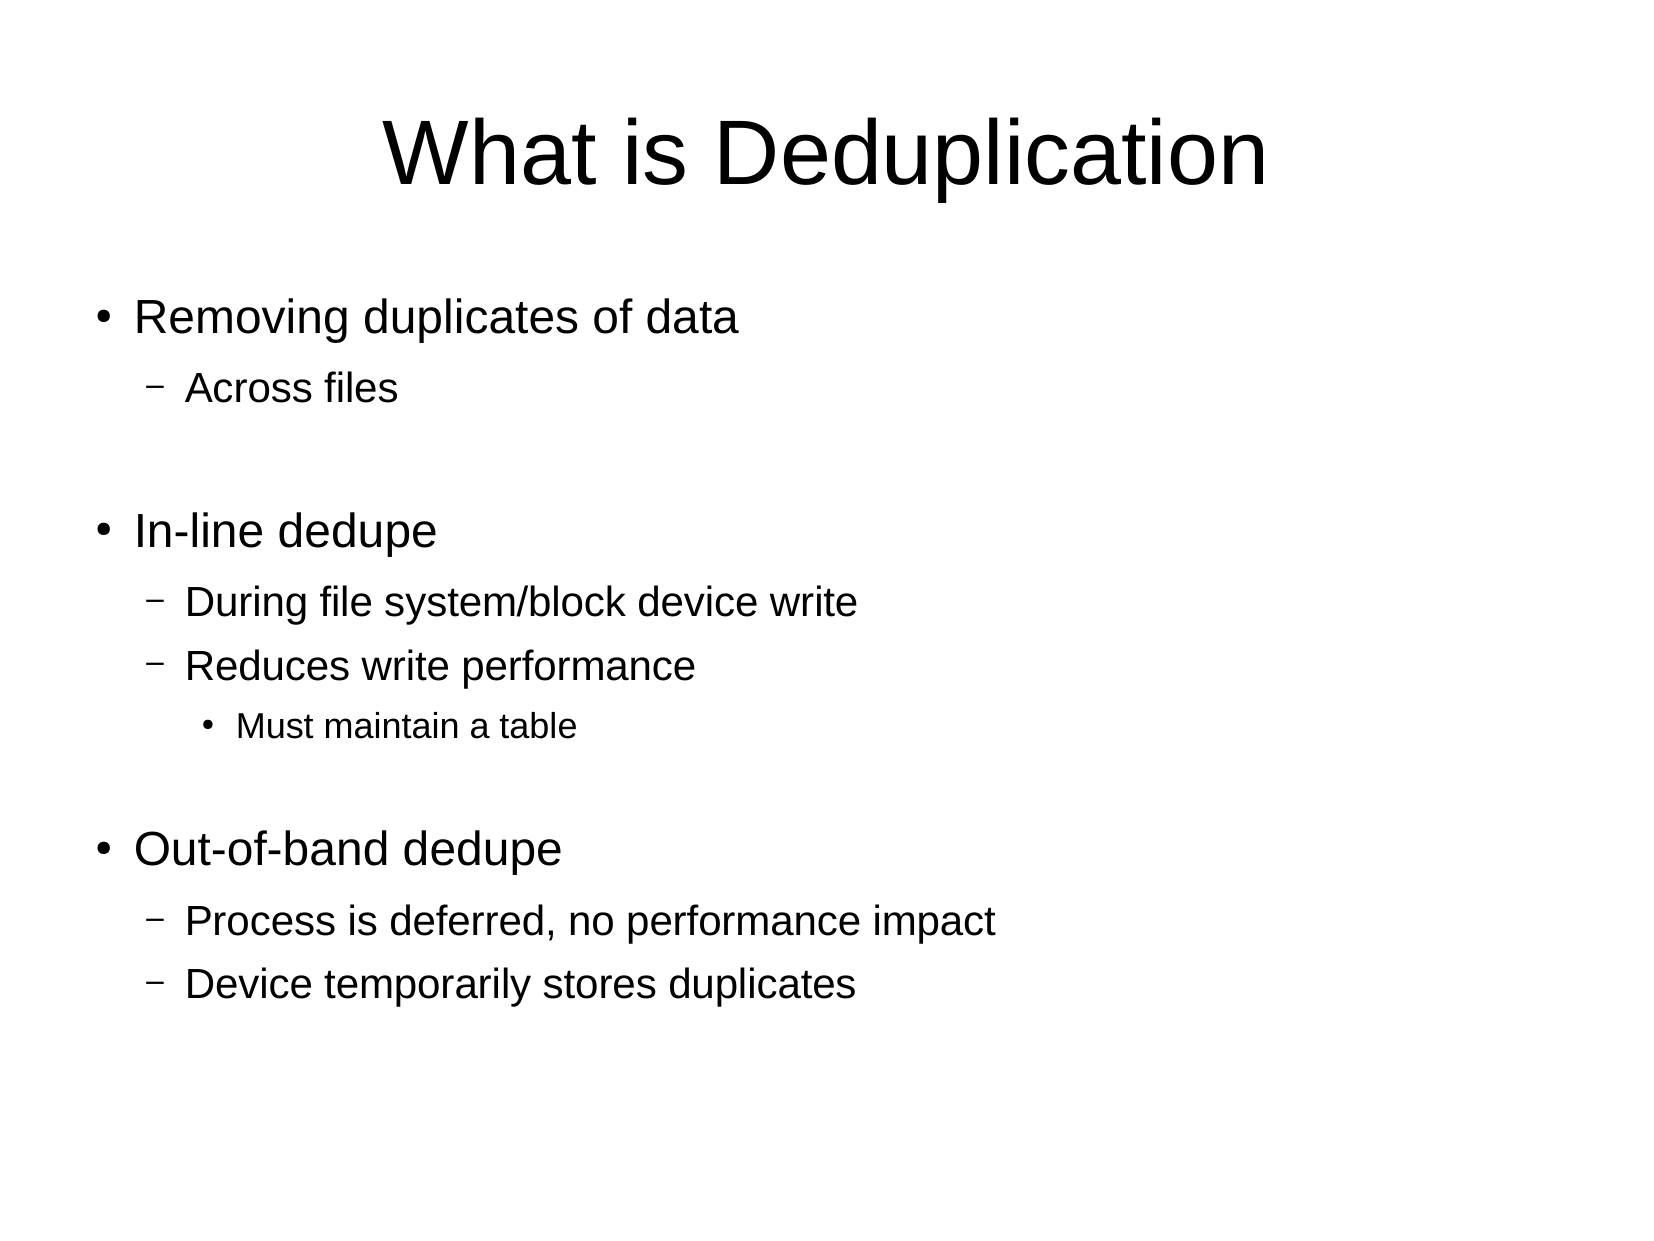

# What is Deduplication
Removing duplicates of data
Across files
In-line dedupe
During file system/block device write
Reduces write performance
Must maintain a table
Out-of-band dedupe
Process is deferred, no performance impact
Device temporarily stores duplicates